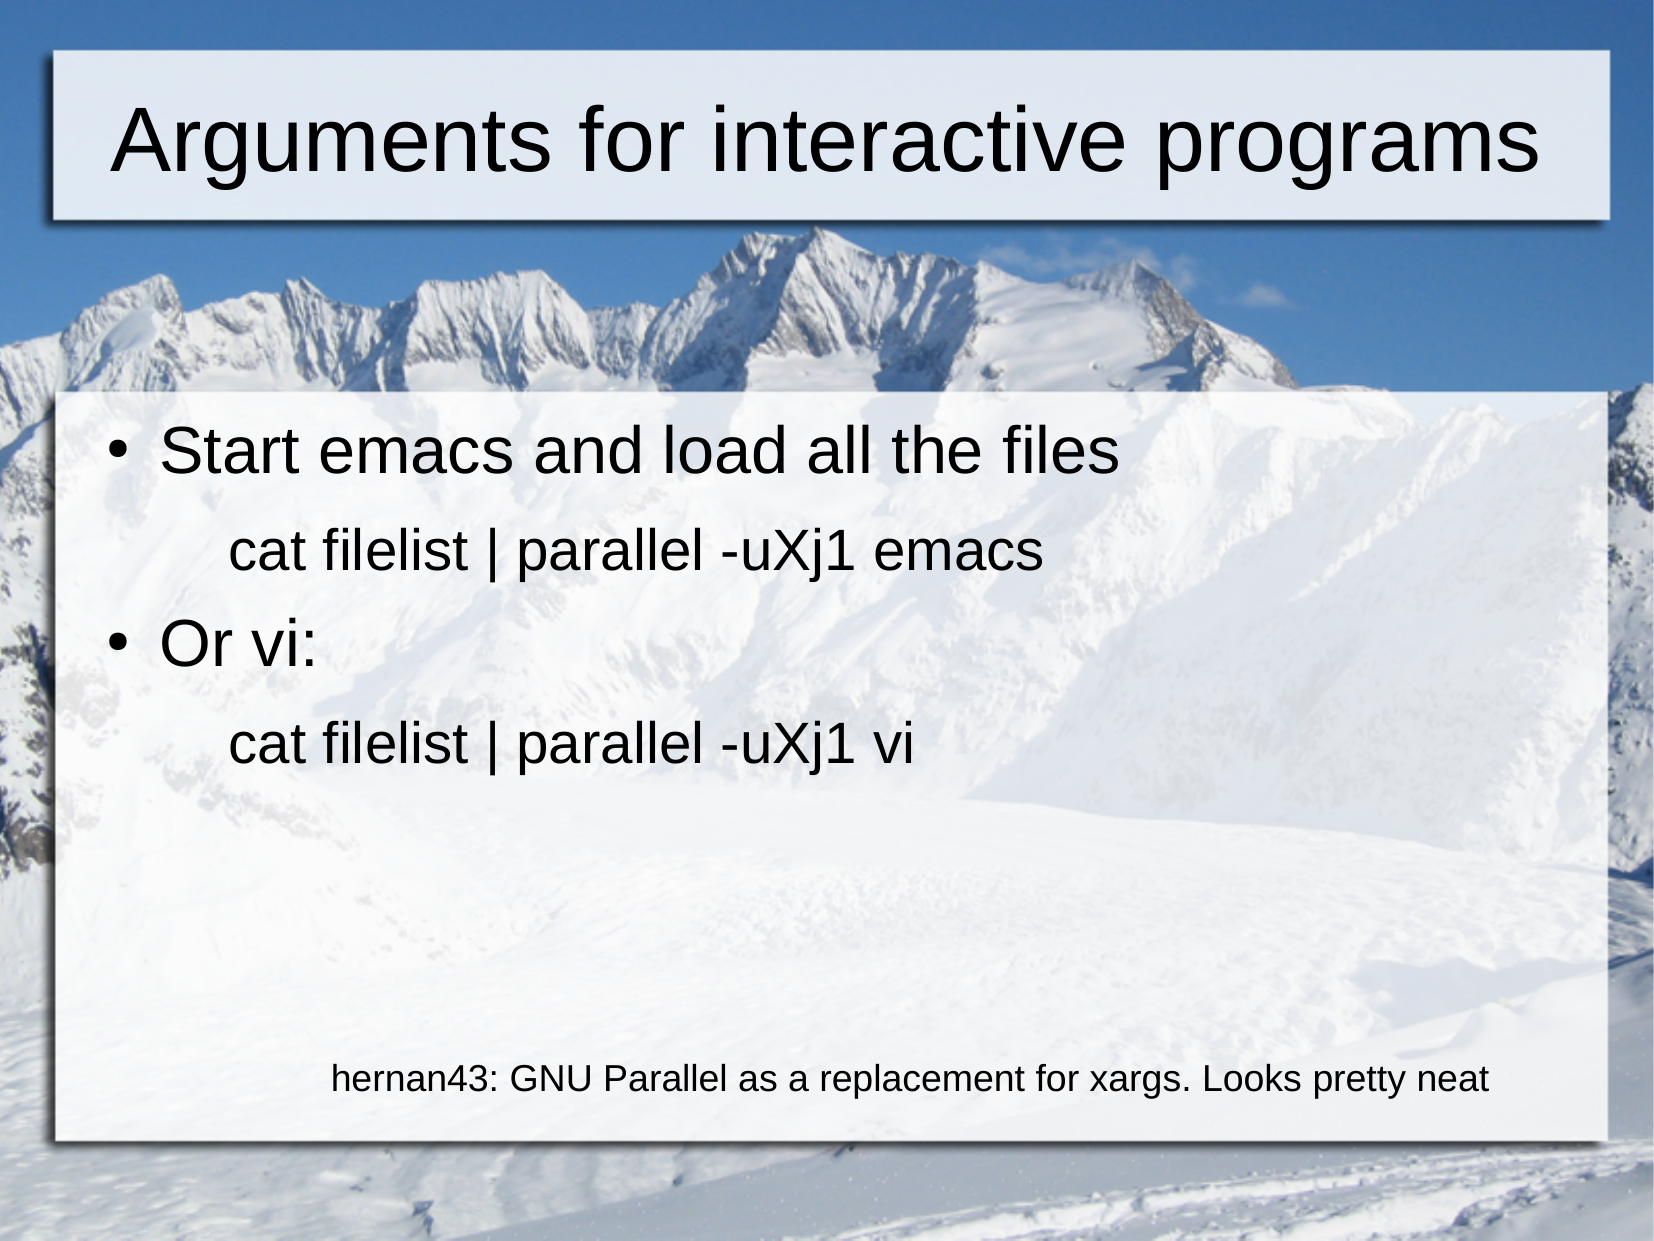

# Arguments for interactive programs
Start emacs and load all the files
cat filelist | parallel -uXj1 emacs
Or vi:
cat filelist | parallel -uXj1 vi
 hernan43‎: GNU Parallel as a replacement for xargs. Looks pretty neat